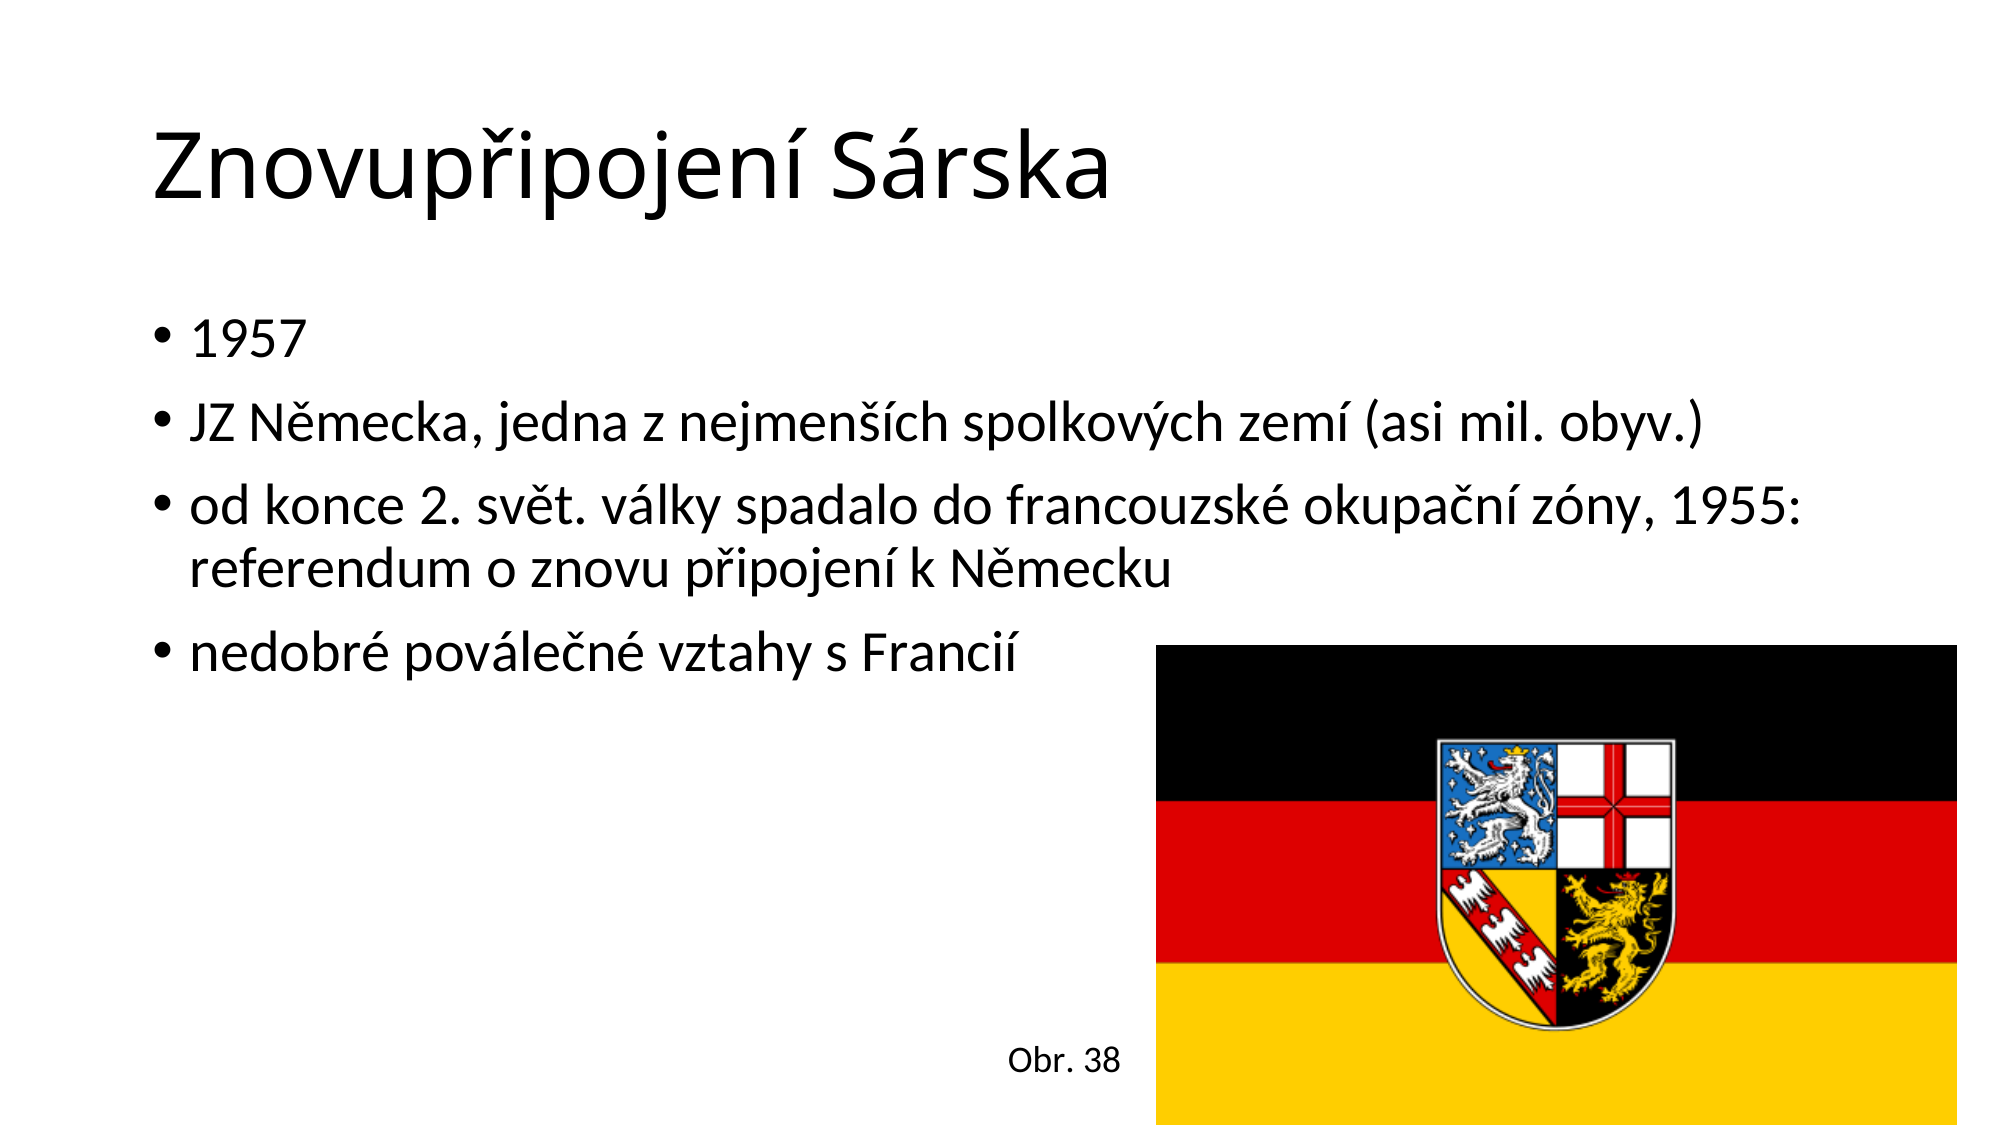

# Znovupřipojení Sárska
1957
JZ Německa, jedna z nejmenších spolkových zemí (asi mil. obyv.)
od konce 2. svět. války spadalo do francouzské okupační zóny, 1955: referendum o znovu připojení k Německu
nedobré poválečné vztahy s Francií
Obr. 38